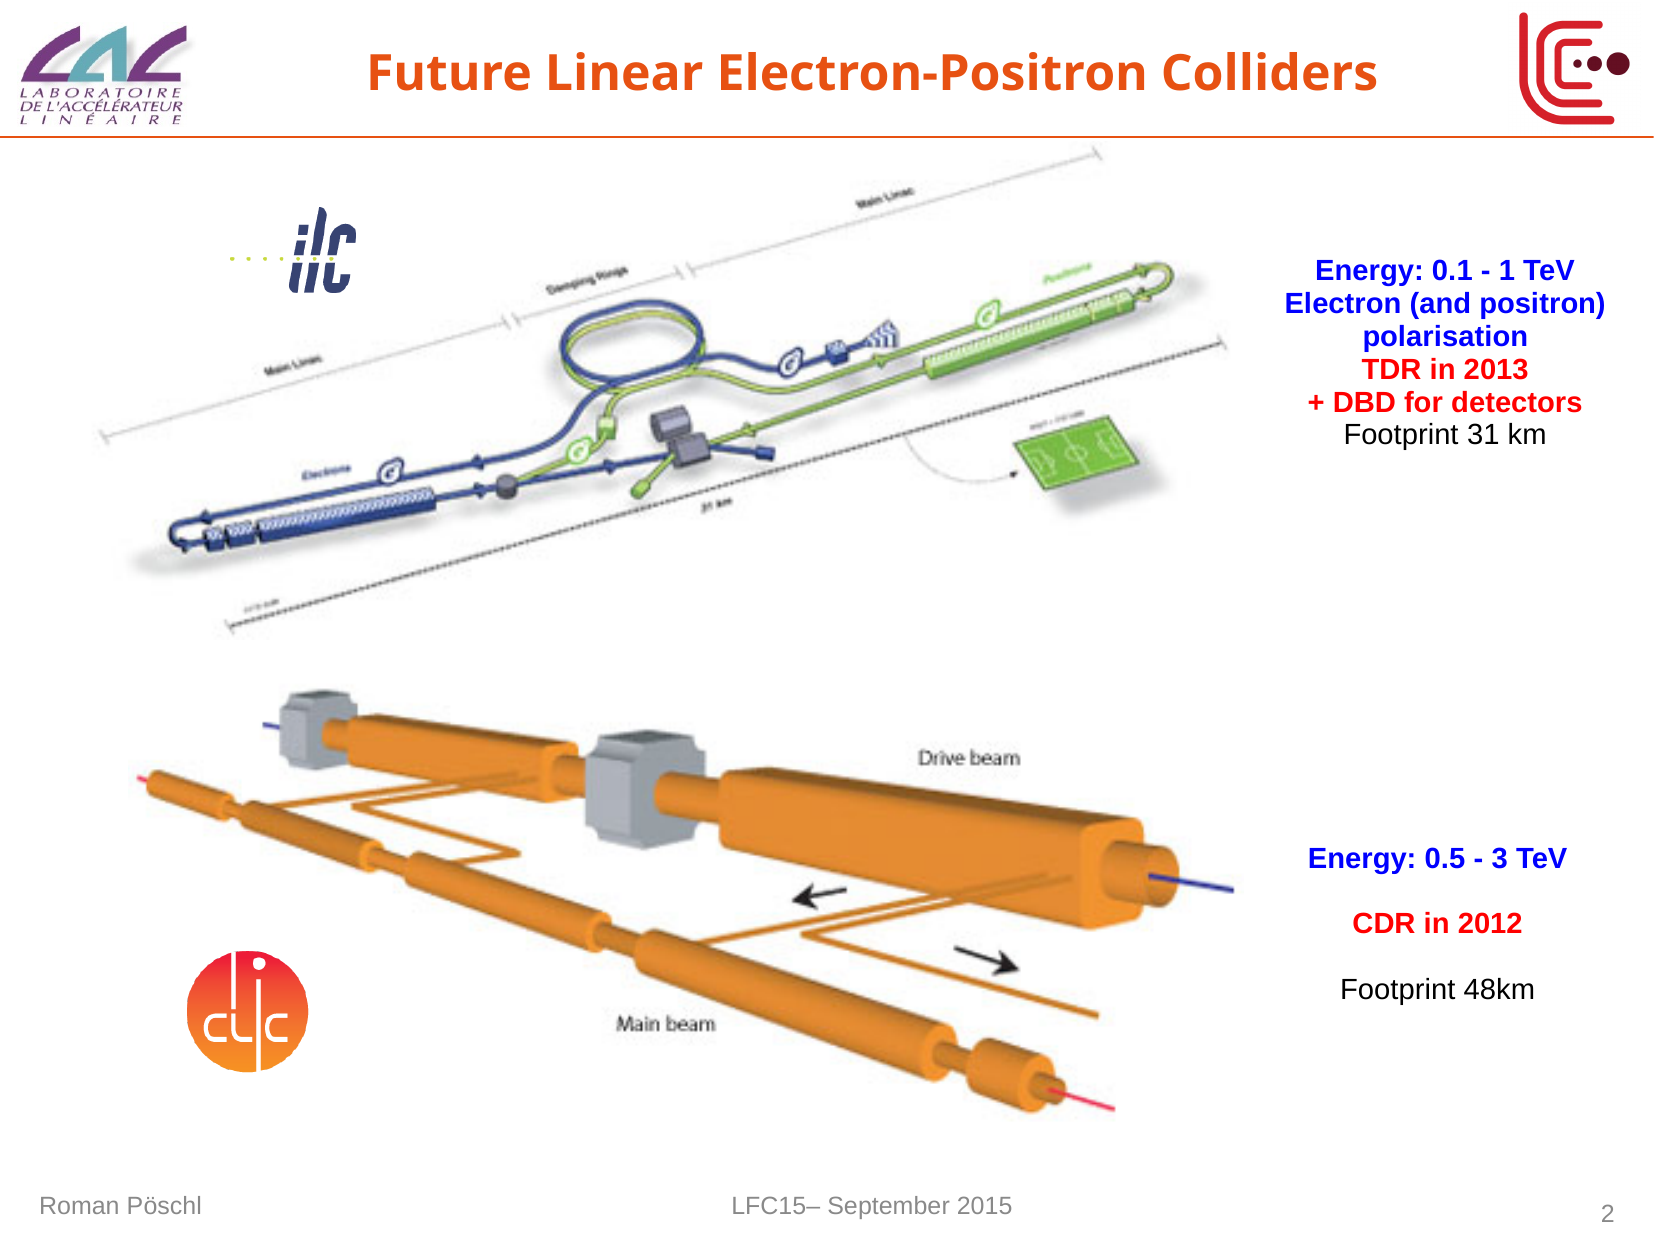

# Future Linear Electron-Positron Colliders
Energy: 0.1 - 1 TeV
Electron (and positron)
polarisation
TDR in 2013
+ DBD for detectors
Footprint 31 km
Energy: 0.5 - 3 TeV
CDR in 2012
Footprint 48km